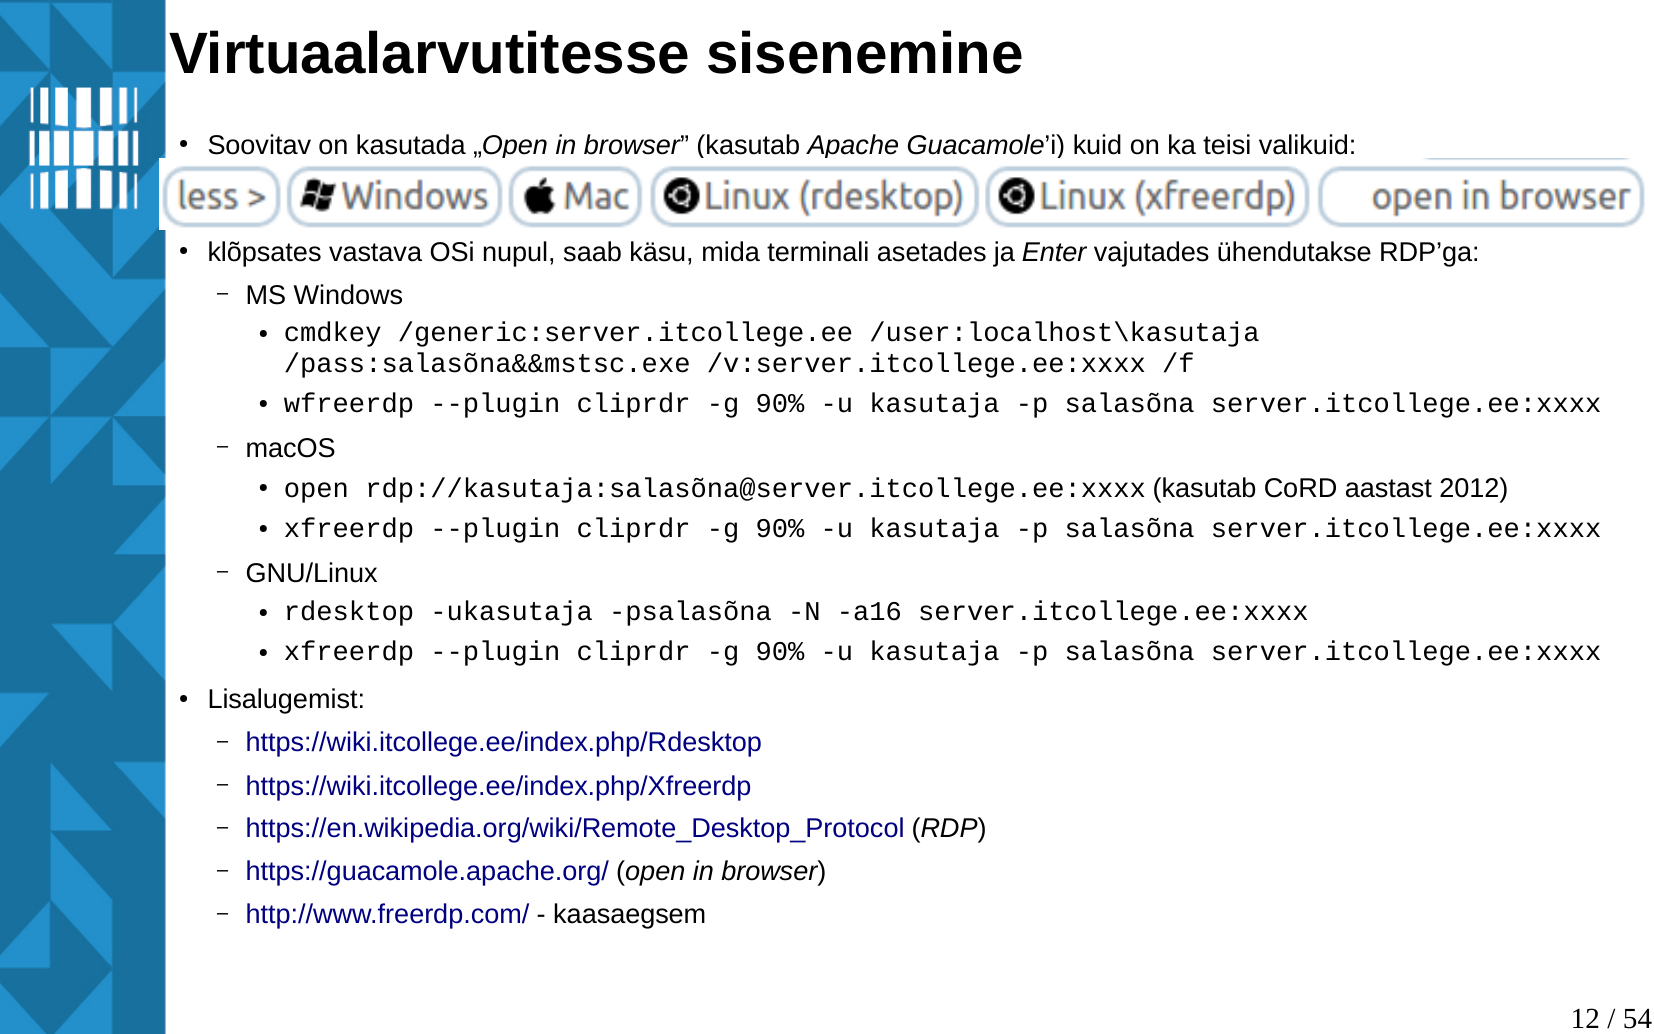

# Virtuaalarvutitesse sisenemine
Soovitav on kasutada „Open in browser” (kasutab Apache Guacamole’i) kuid on ka teisi valikuid:
klõpsates vastava OSi nupul, saab käsu, mida terminali asetades ja Enter vajutades ühendutakse RDP’ga:
MS Windows
cmdkey /generic:server.itcollege.ee /user:localhost\kasutaja /pass:salasõna&&mstsc.exe /v:server.itcollege.ee:xxxx /f
wfreerdp --plugin cliprdr -g 90% -u kasutaja -p salasõna server.itcollege.ee:xxxx
macOS
open rdp://kasutaja:salasõna@server.itcollege.ee:xxxx (kasutab CoRD aastast 2012)
xfreerdp --plugin cliprdr -g 90% -u kasutaja -p salasõna server.itcollege.ee:xxxx
GNU/Linux
rdesktop -ukasutaja -psalasõna -N -a16 server.itcollege.ee:xxxx
xfreerdp --plugin cliprdr -g 90% -u kasutaja -p salasõna server.itcollege.ee:xxxx
Lisalugemist:
https://wiki.itcollege.ee/index.php/Rdesktop
https://wiki.itcollege.ee/index.php/Xfreerdp
https://en.wikipedia.org/wiki/Remote_Desktop_Protocol (RDP)
https://guacamole.apache.org/ (open in browser)
http://www.freerdp.com/ - kaasaegsem
12